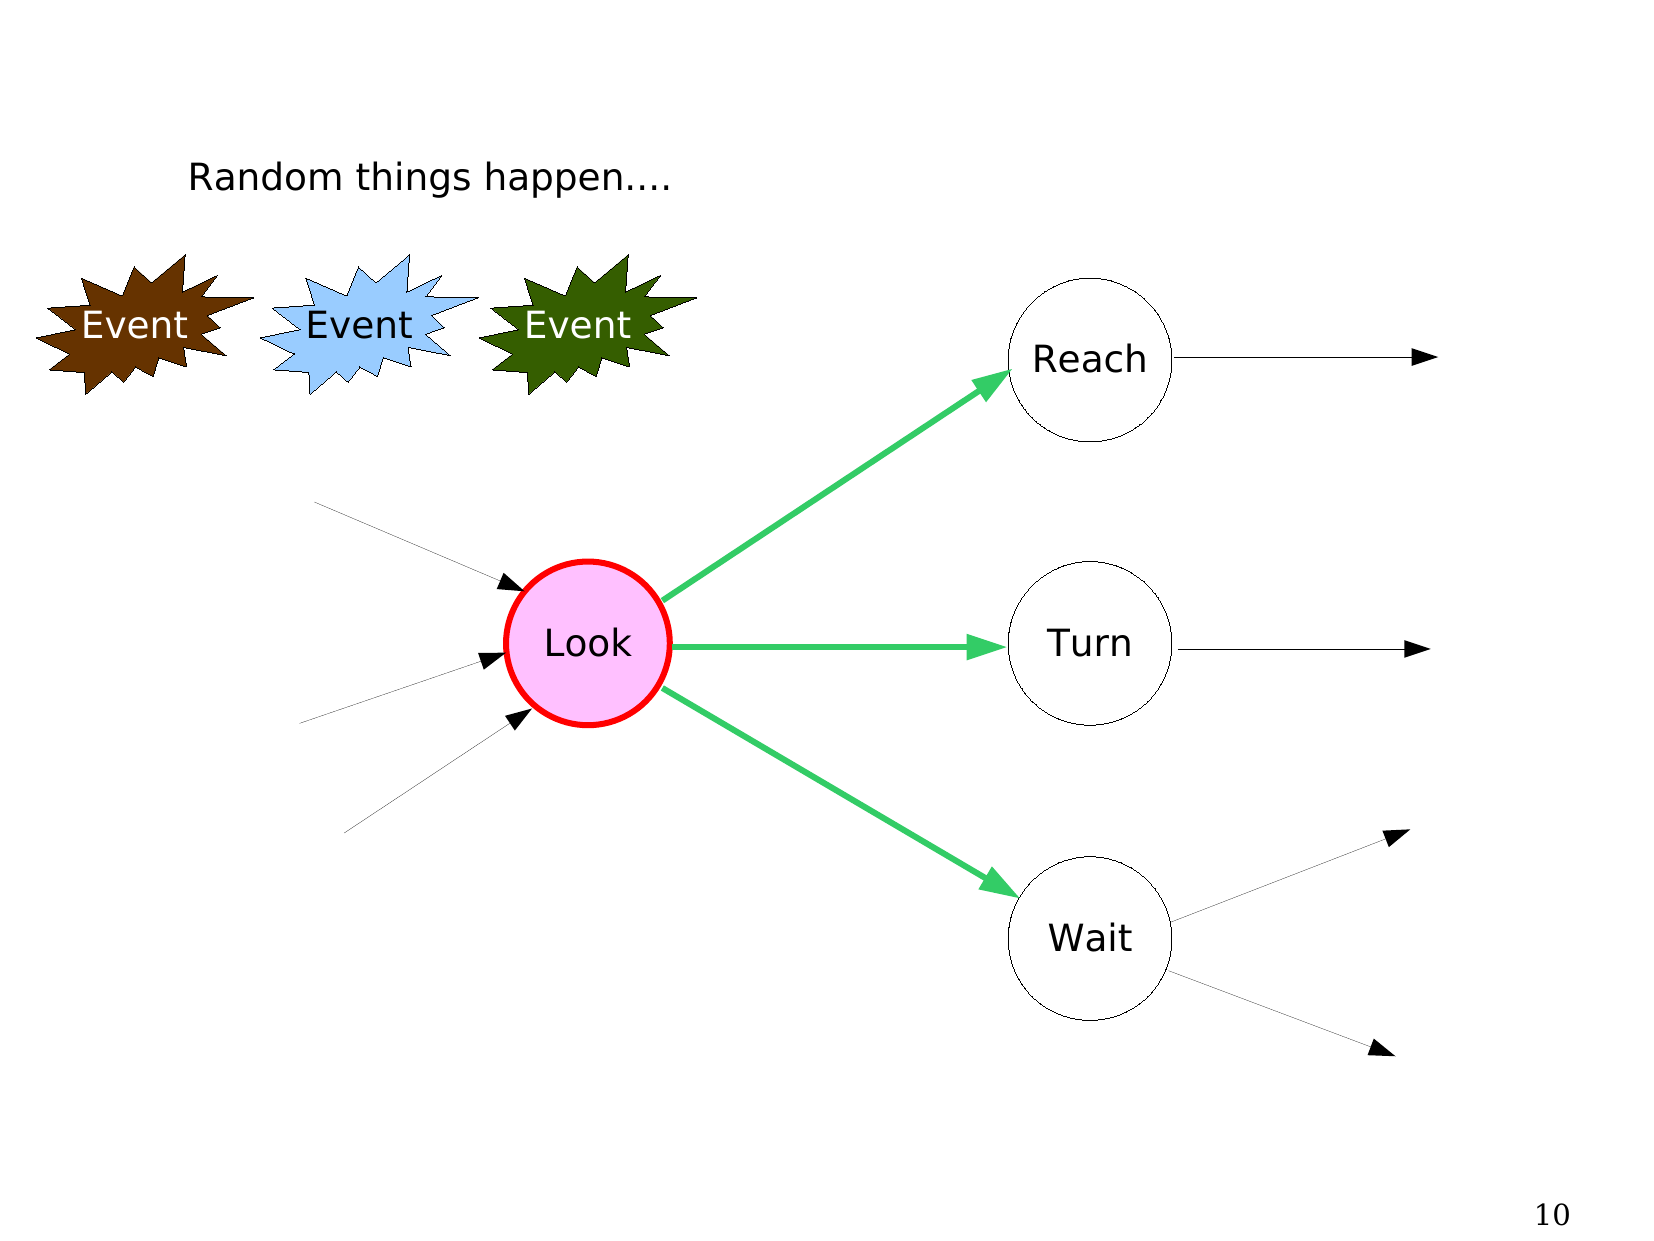

Random things happen....
Event
Event
Event
Reach
Look
Turn
Wait
10